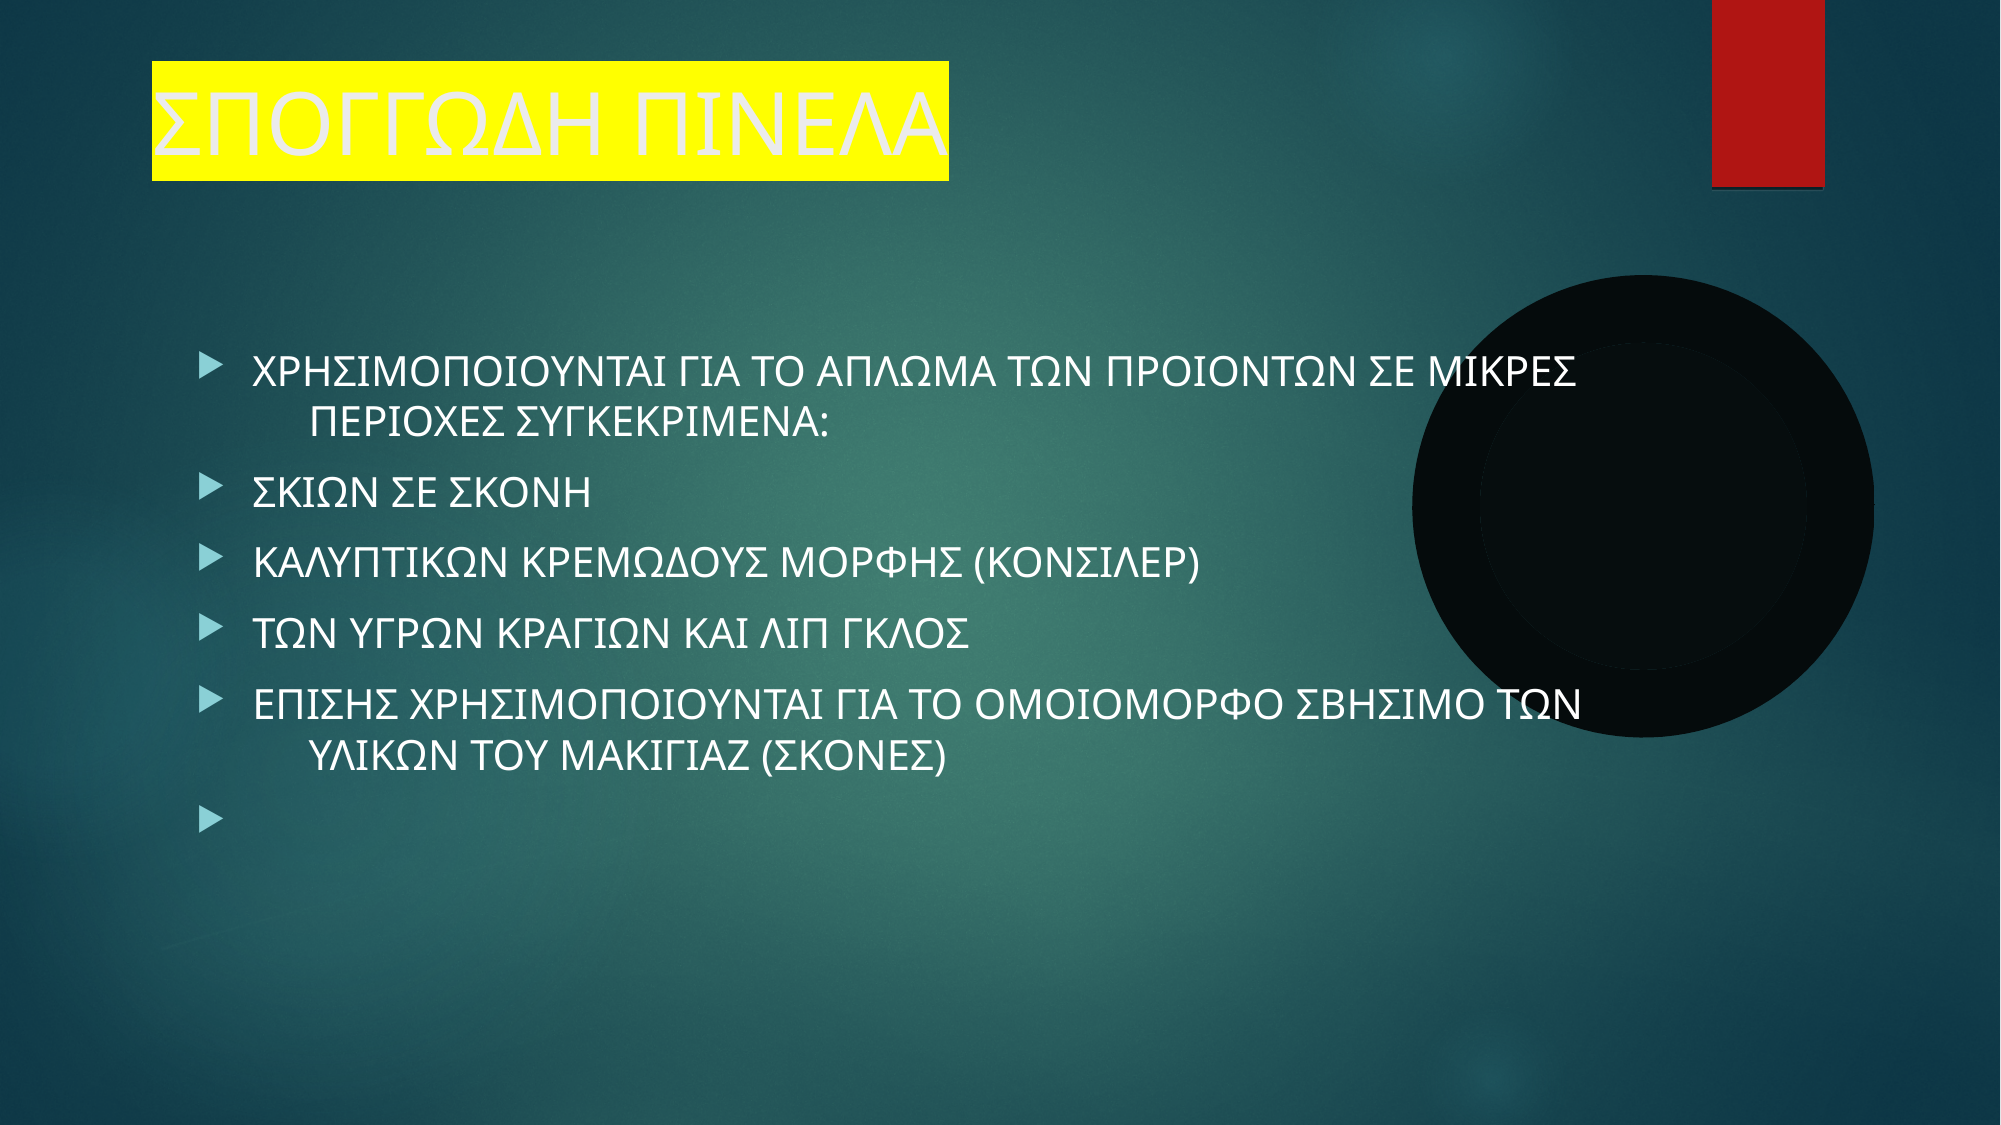

# ΣΠΟΓΓΩΔΗ ΠΙΝΕΛΑ
ΧΡΗΣΙΜΟΠΟΙΟΥΝΤΑΙ ΓΙΑ ΤΟ ΑΠΛΩΜΑ ΤΩΝ ΠΡΟΙΟΝΤΩΝ ΣΕ ΜΙΚΡΕΣ ΠΕΡΙΟΧΕΣ ΣΥΓΚΕΚΡΙΜΕΝΑ:
ΣΚΙΩΝ ΣΕ ΣΚΟΝΗ
ΚΑΛΥΠΤΙΚΩΝ ΚΡΕΜΩΔΟΥΣ ΜΟΡΦΗΣ (ΚΟΝΣΙΛΕΡ)
ΤΩΝ ΥΓΡΩΝ ΚΡΑΓΙΩΝ ΚΑΙ ΛΙΠ ΓΚΛΟΣ
ΕΠΙΣΗΣ ΧΡΗΣΙΜΟΠΟΙΟΥΝΤΑΙ ΓΙΑ ΤΟ ΟΜΟΙΟΜΟΡΦΟ ΣΒΗΣΙΜΟ ΤΩΝ ΥΛΙΚΩΝ ΤΟΥ ΜΑΚΙΓΙΑΖ (ΣΚΟΝΕΣ)